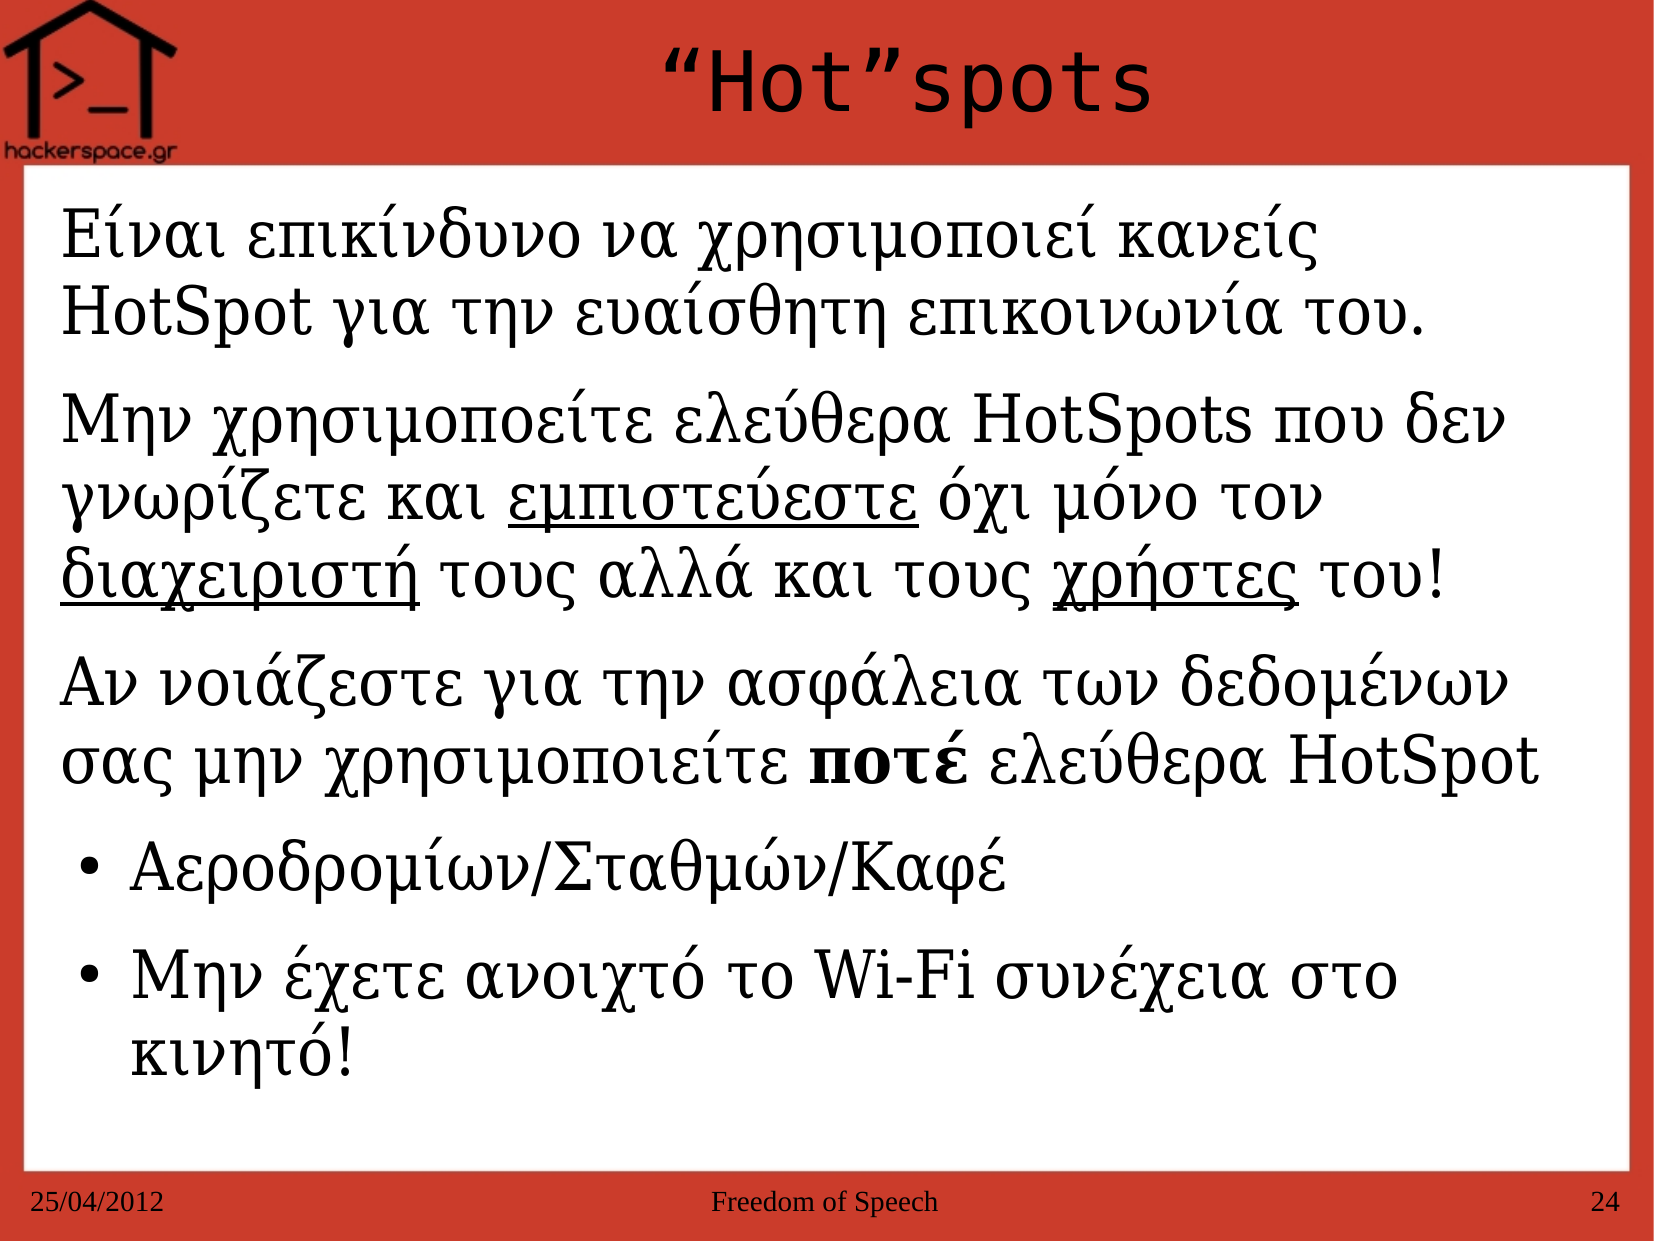

# “Hot”spots
Είναι επικίνδυνο να χρησιμοποιεί κανείς HotSpot για την ευαίσθητη επικοινωνία του.
Μην χρησιμοποείτε ελεύθερα HotSpots που δεν γνωρίζετε και εμπιστεύεστε όχι μόνο τον διαχειριστή τους αλλά και τους χρήστες του!
Αν νοιάζεστε για την ασφάλεια των δεδομένων σας μην χρησιμοποιείτε ποτέ ελεύθερα HotSpot
Αεροδρομίων/Σταθμών/Καφέ
Μην έχετε ανοιχτό το Wi-Fi συνέχεια στο κινητό!
25/04/2012
Freedom of Speech
24